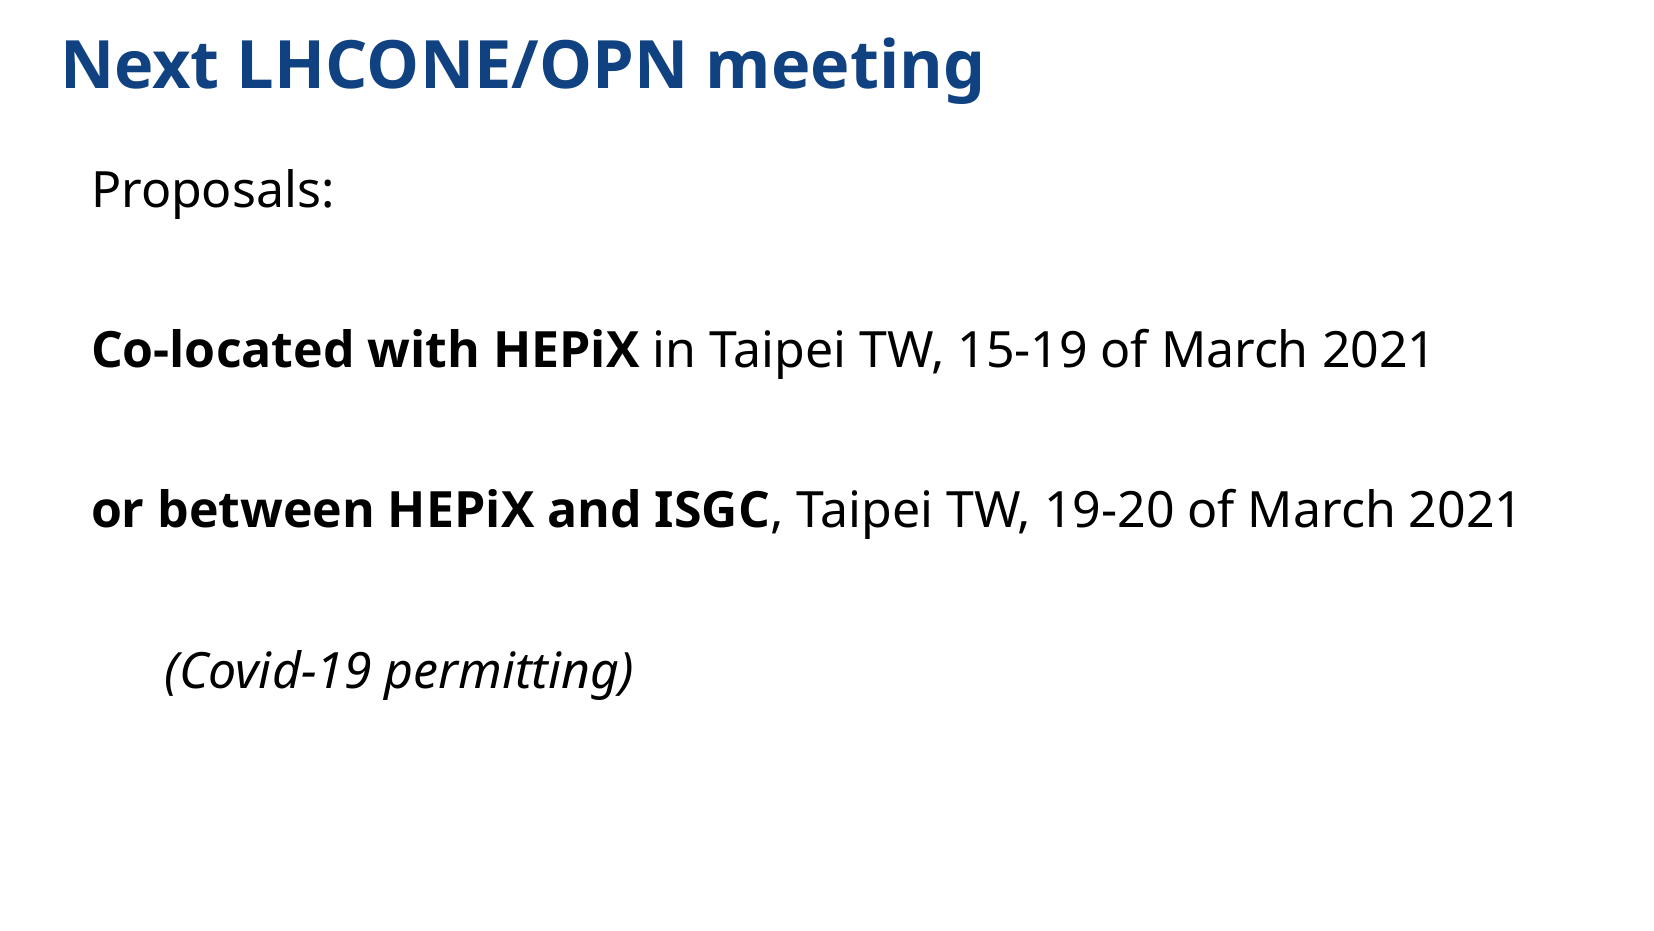

# Next LHCONE/OPN meeting
Proposals:
Co-located with HEPiX in Taipei TW, 15-19 of March 2021
or between HEPiX and ISGC, Taipei TW, 19-20 of March 2021
	(Covid-19 permitting)